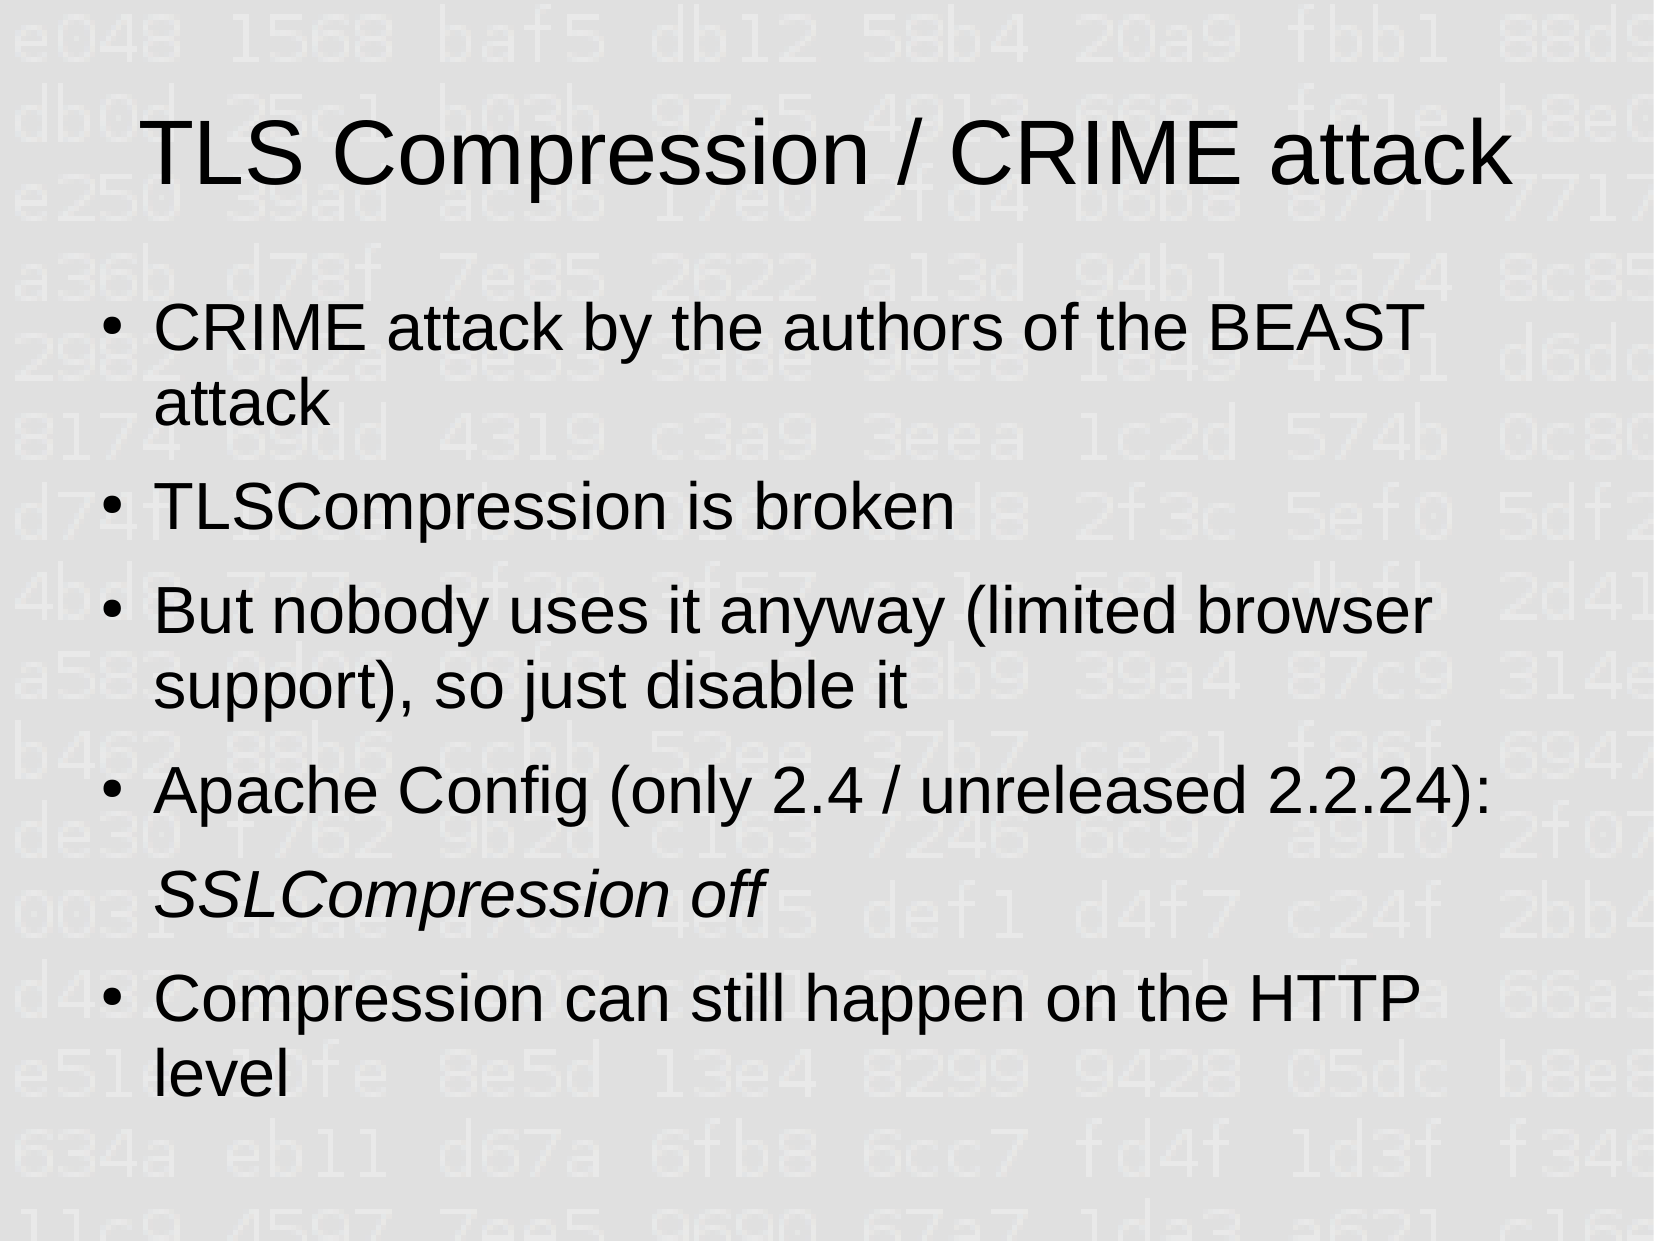

# TLS Compression / CRIME attack
CRIME attack by the authors of the BEAST attack
TLSCompression is broken
But nobody uses it anyway (limited browser support), so just disable it
Apache Config (only 2.4 / unreleased 2.2.24):
SSLCompression off
Compression can still happen on the HTTP level